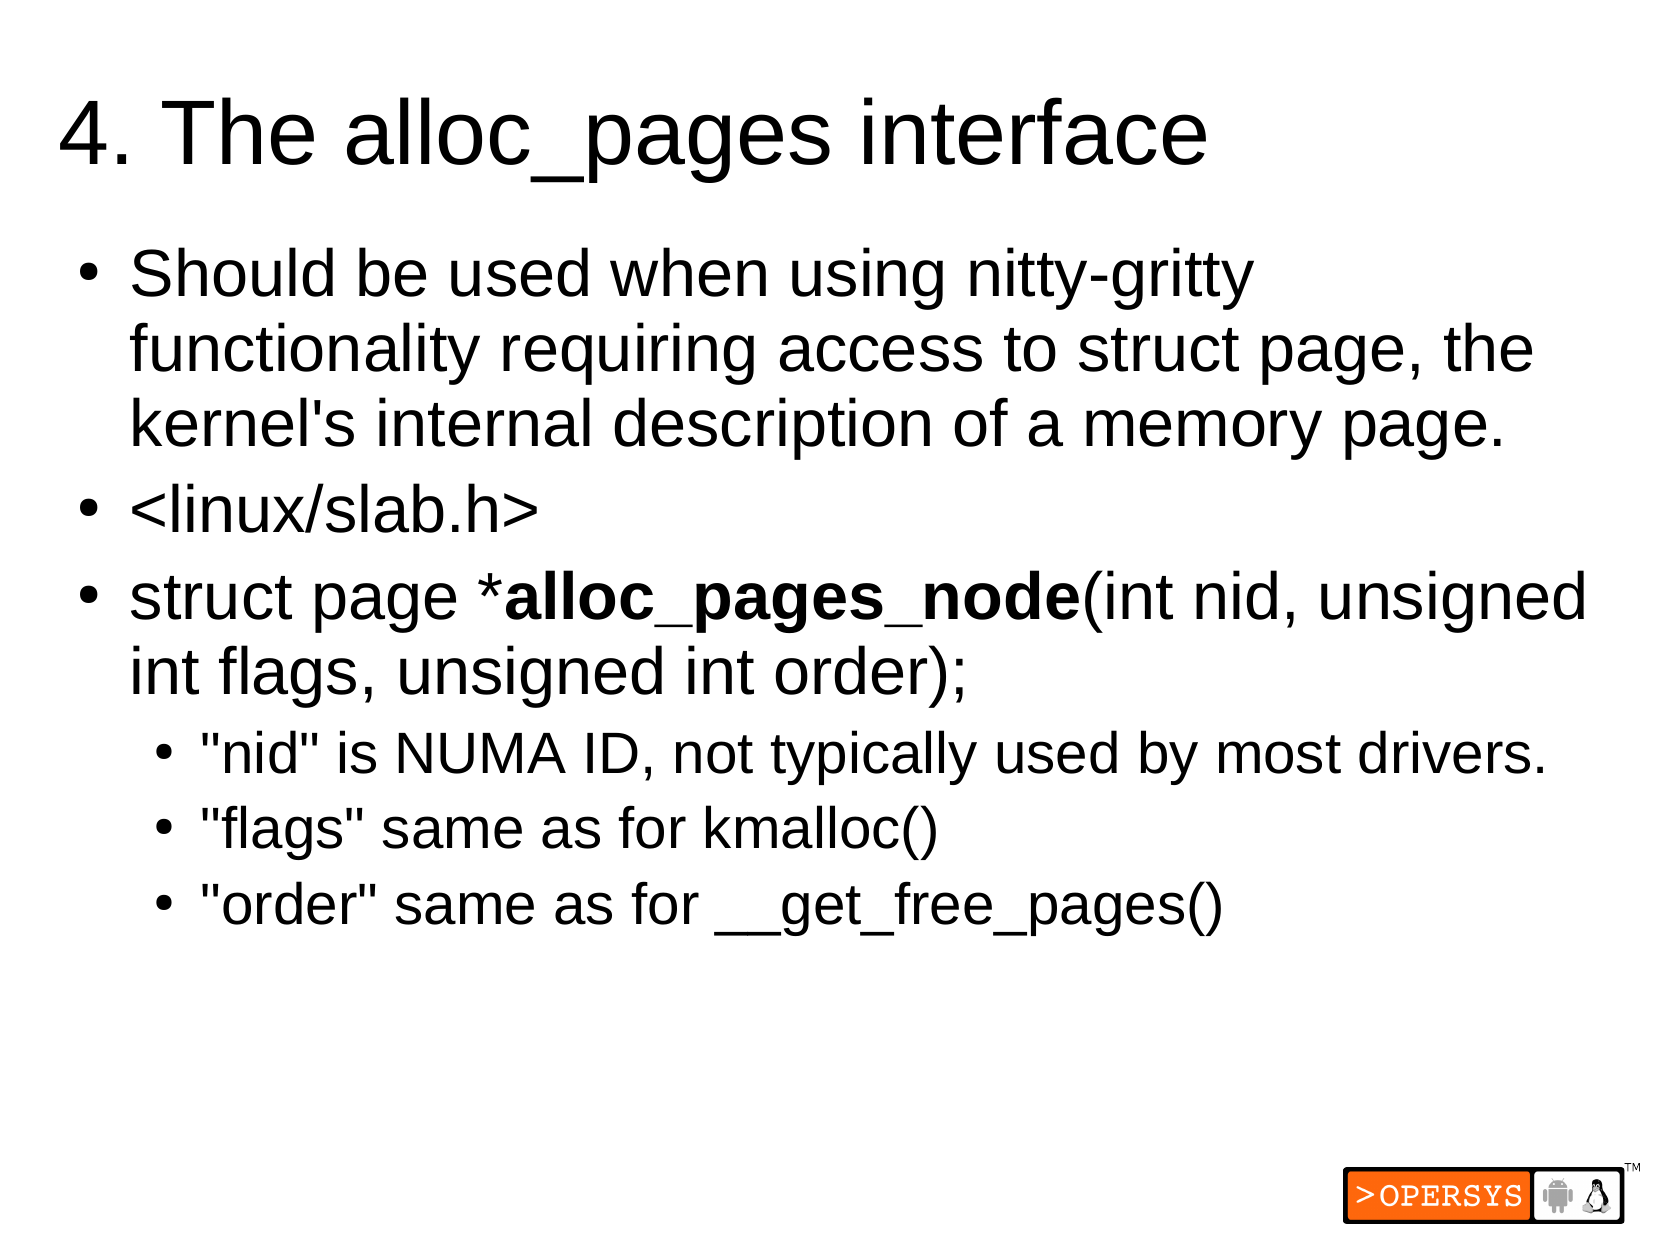

# 4. The alloc_pages interface
Should be used when using nitty-gritty functionality requiring access to struct page, the kernel's internal description of a memory page.
<linux/slab.h>
struct page *alloc_pages_node(int nid, unsigned int flags, unsigned int order);
"nid" is NUMA ID, not typically used by most drivers.
"flags" same as for kmalloc()
"order" same as for __get_free_pages()